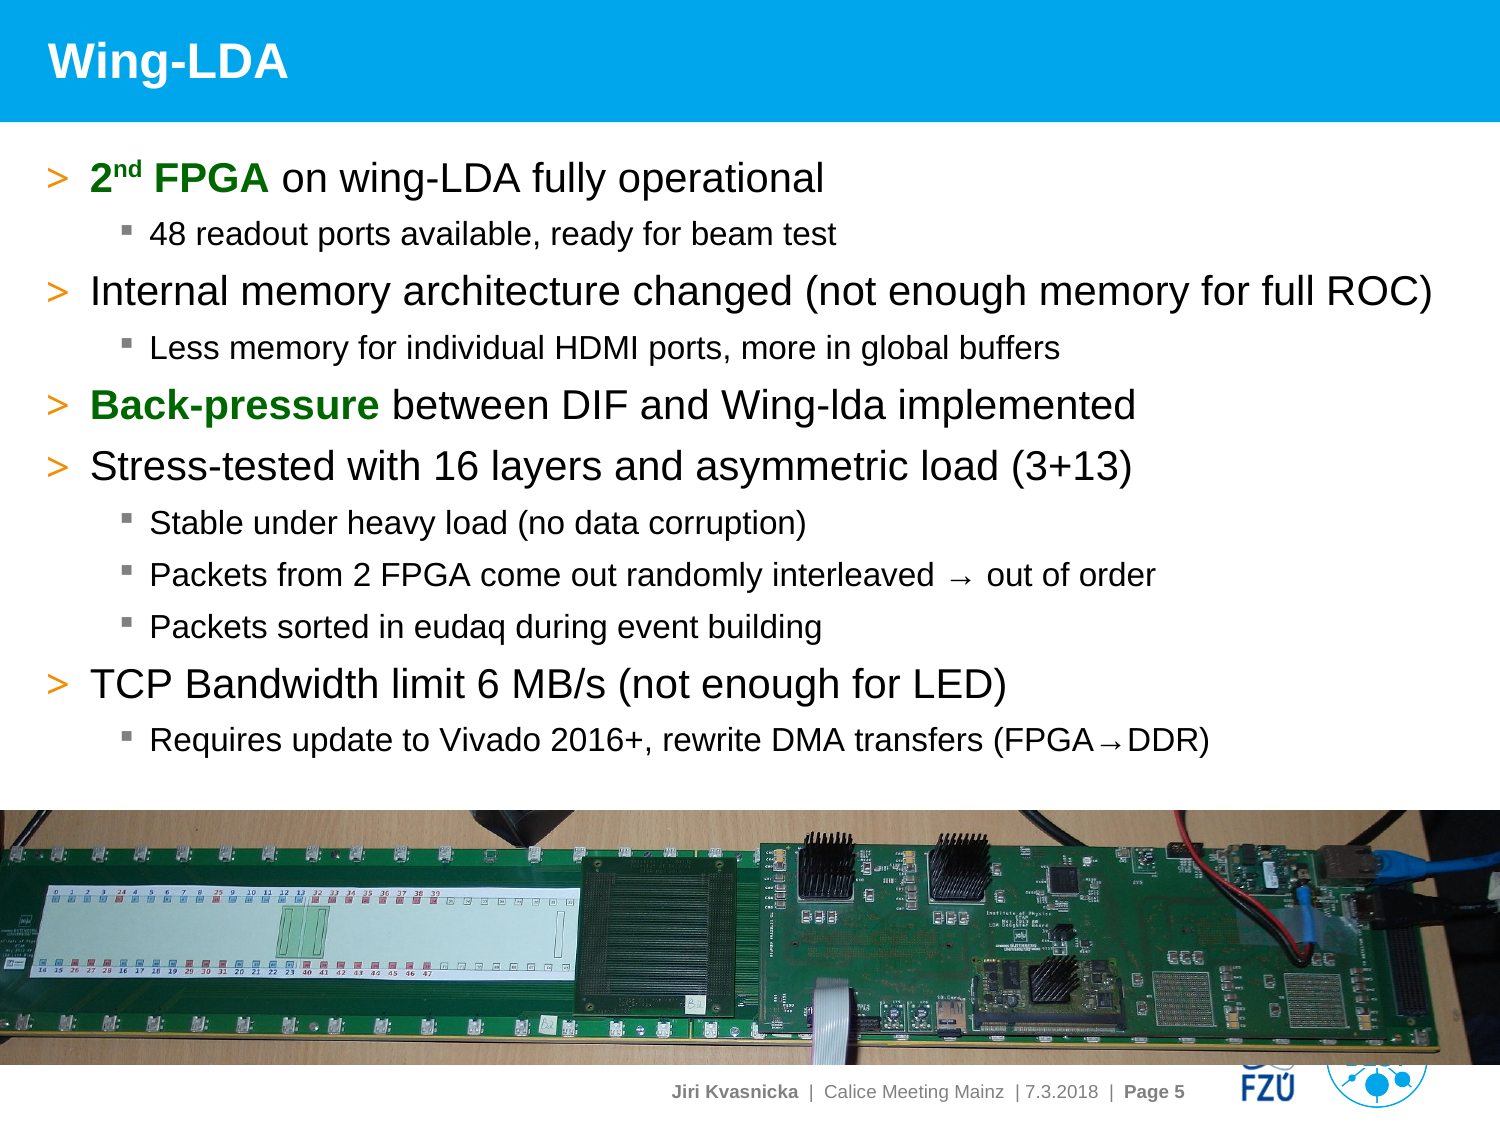

# Wing-LDA
2nd FPGA on wing-LDA fully operational
48 readout ports available, ready for beam test
Internal memory architecture changed (not enough memory for full ROC)
Less memory for individual HDMI ports, more in global buffers
Back-pressure between DIF and Wing-lda implemented
Stress-tested with 16 layers and asymmetric load (3+13)
Stable under heavy load (no data corruption)
Packets from 2 FPGA come out randomly interleaved → out of order
Packets sorted in eudaq during event building
TCP Bandwidth limit 6 MB/s (not enough for LED)
Requires update to Vivado 2016+, rewrite DMA transfers (FPGA→DDR)